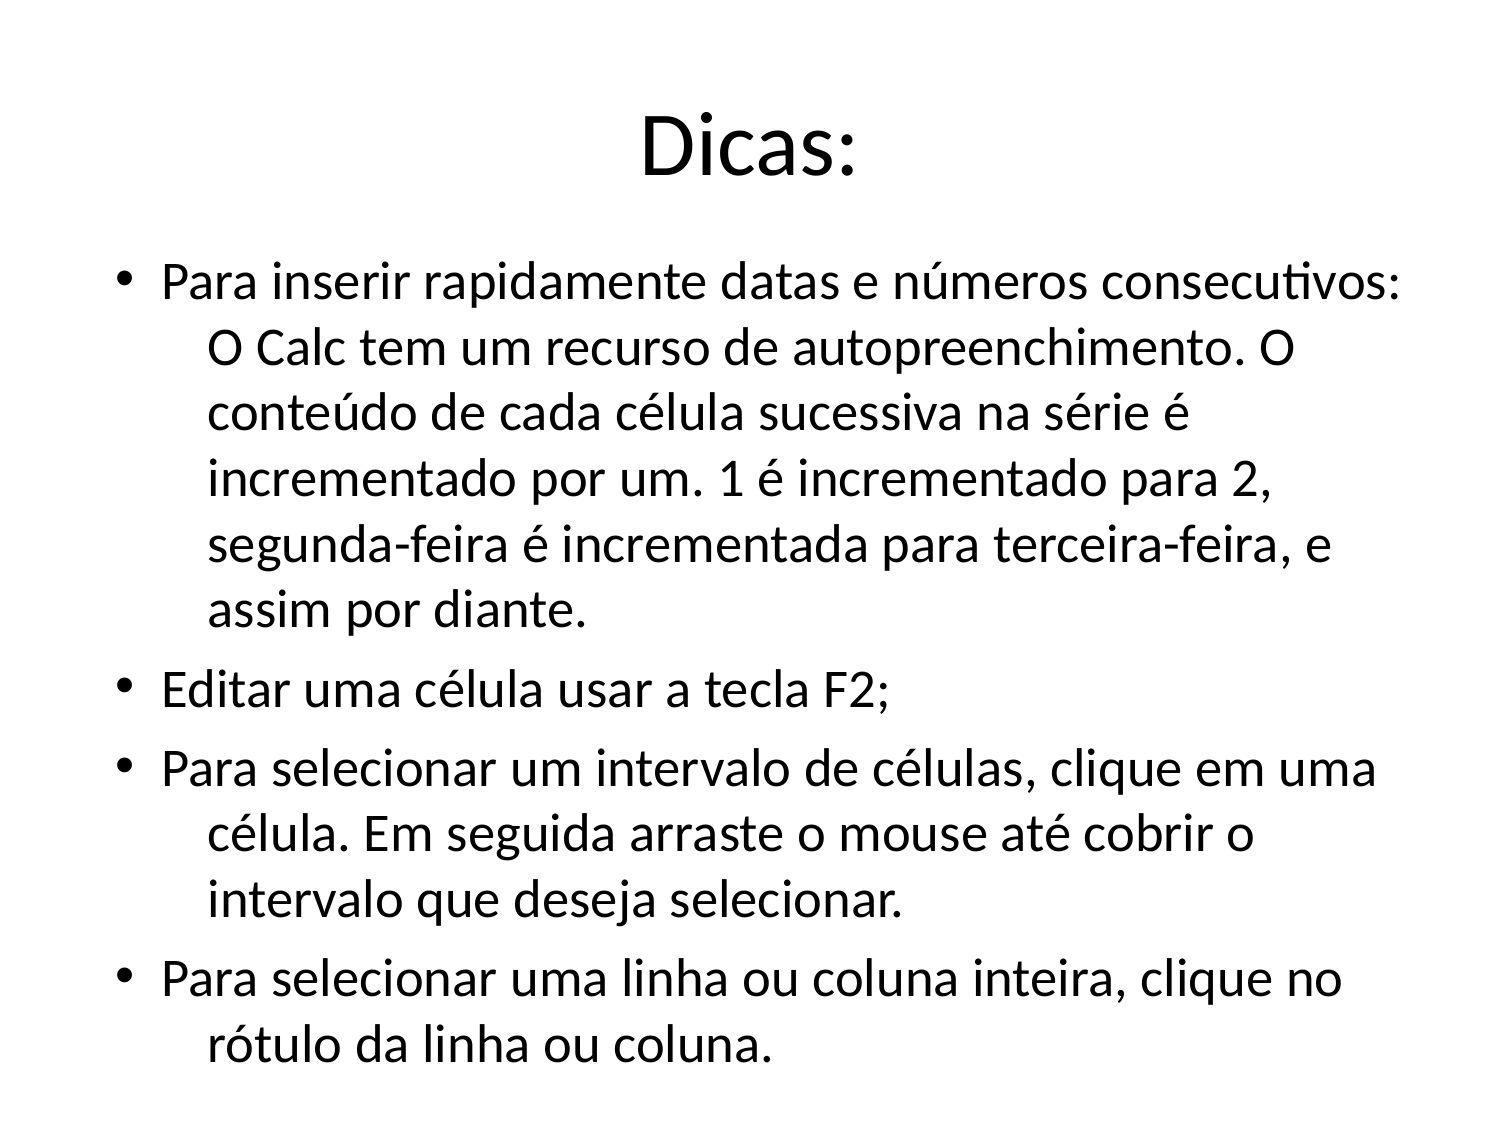

# Dicas:
Para inserir rapidamente datas e números consecutivos: O Calc tem um recurso de autopreenchimento. O conteúdo de cada célula sucessiva na série é incrementado por um. 1 é incrementado para 2, segunda-feira é incrementada para terceira-feira, e assim por diante.
Editar uma célula usar a tecla F2;
Para selecionar um intervalo de células, clique em uma célula. Em seguida arraste o mouse até cobrir o intervalo que deseja selecionar.
Para selecionar uma linha ou coluna inteira, clique no rótulo da linha ou coluna.